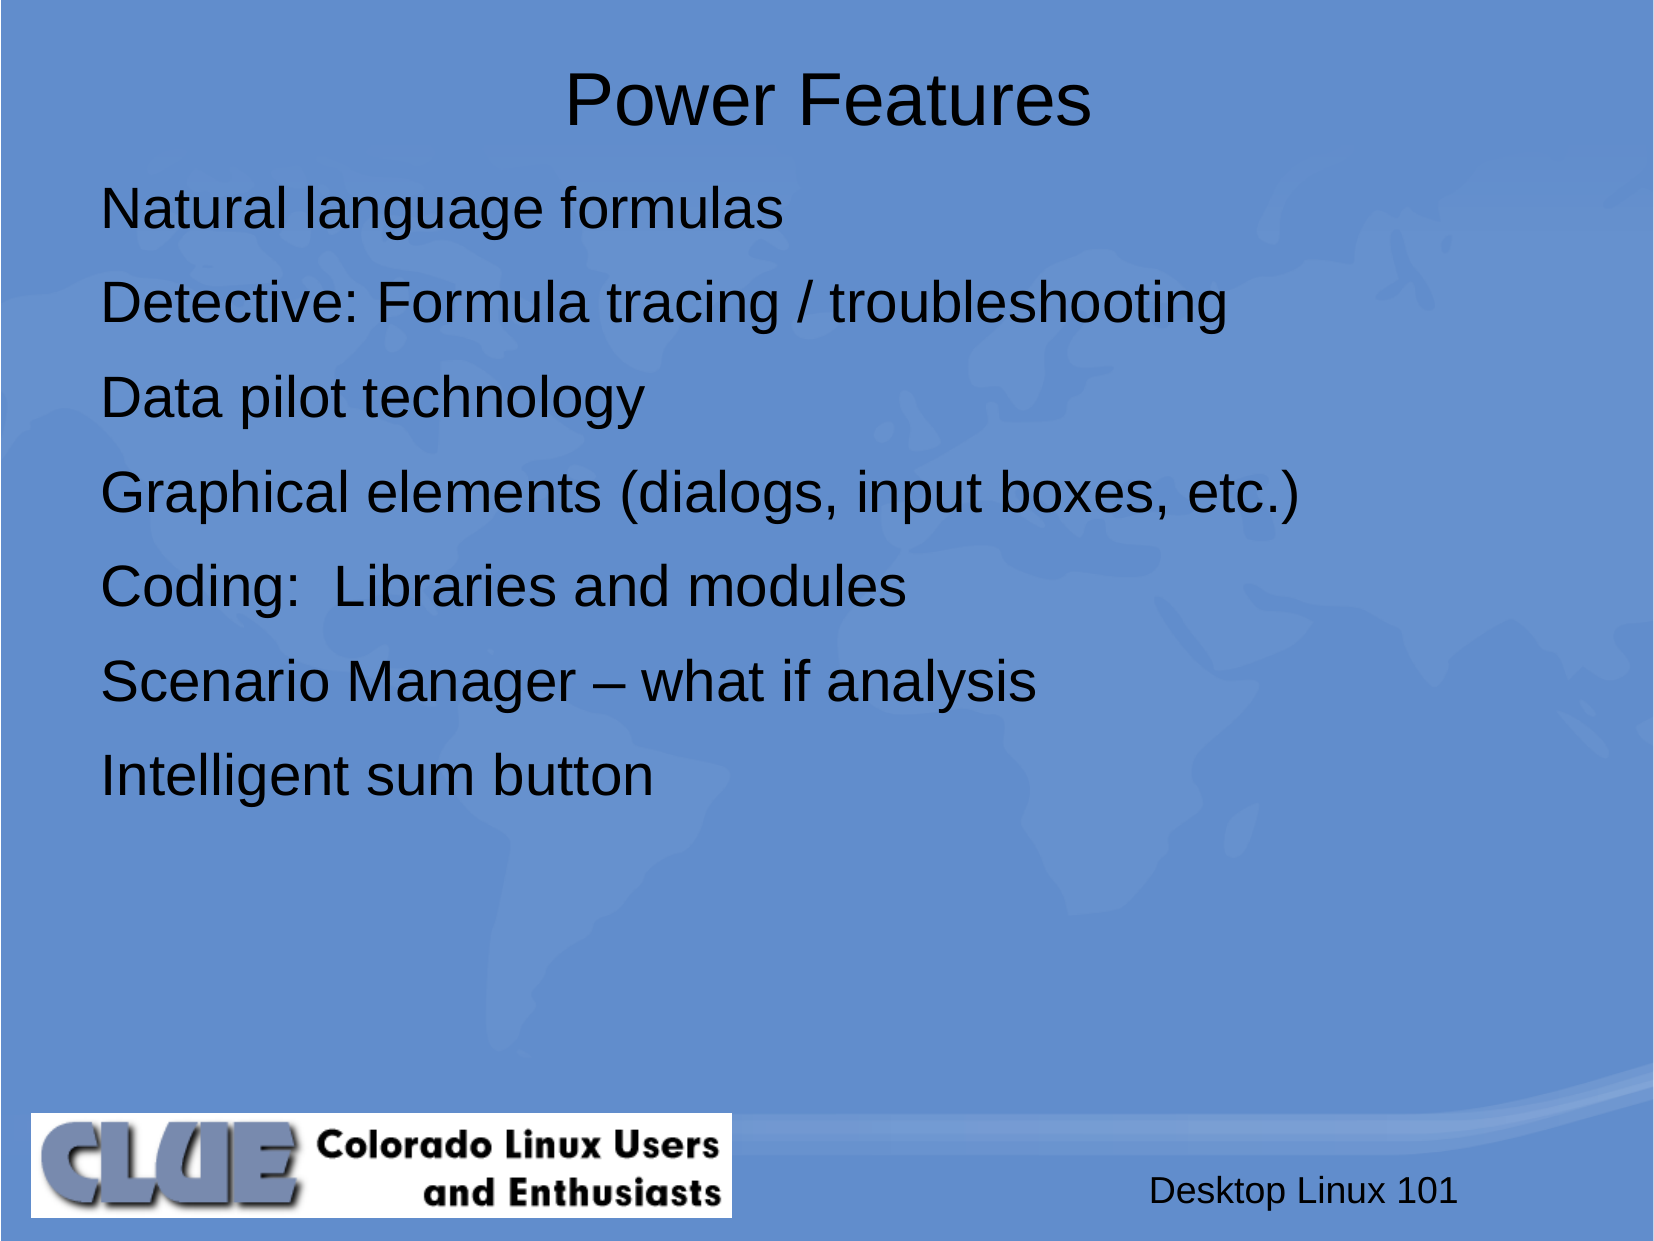

# Power Features
Natural language formulas
Detective: Formula tracing / troubleshooting
Data pilot technology
Graphical elements (dialogs, input boxes, etc.)
Coding: Libraries and modules
Scenario Manager – what if analysis
Intelligent sum button